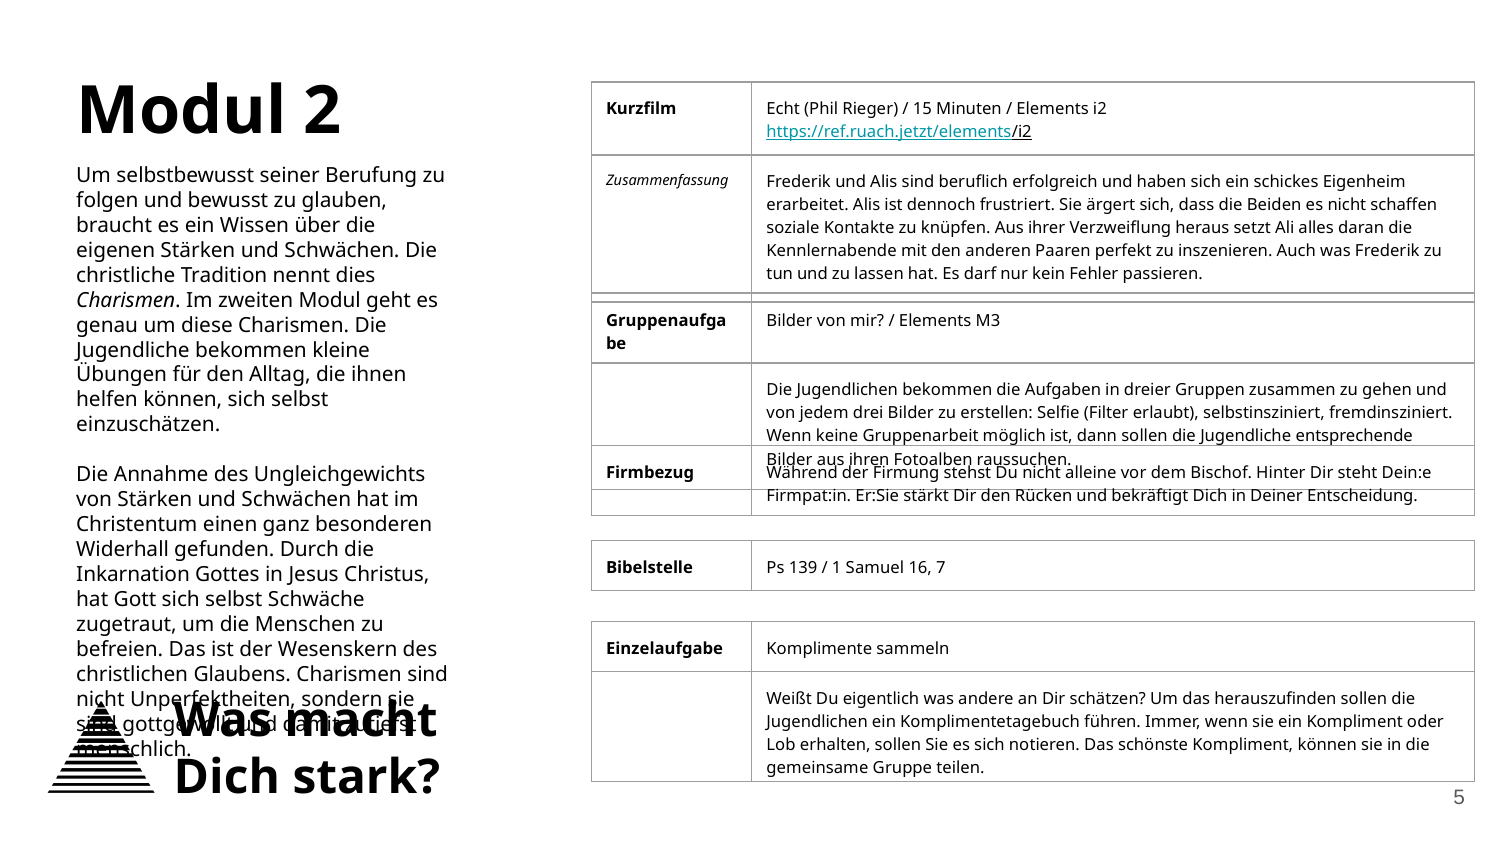

Modul 2
| Kurzfilm | Echt (Phil Rieger) / 15 Minuten / Elements i2 https://ref.ruach.jetzt/elements/i2 |
| --- | --- |
| Zusammenfassung | Frederik und Alis sind beruflich erfolgreich und haben sich ein schickes Eigenheim erarbeitet. Alis ist dennoch frustriert. Sie ärgert sich, dass die Beiden es nicht schaffen soziale Kontakte zu knüpfen. Aus ihrer Verzweiflung heraus setzt Ali alles daran die Kennlernabende mit den anderen Paaren perfekt zu inszenieren. Auch was Frederik zu tun und zu lassen hat. Es darf nur kein Fehler passieren. |
Um selbstbewusst seiner Berufung zu folgen und bewusst zu glauben, braucht es ein Wissen über die eigenen Stärken und Schwächen. Die christliche Tradition nennt dies Charismen. Im zweiten Modul geht es genau um diese Charismen. Die Jugendliche bekommen kleine Übungen für den Alltag, die ihnen helfen können, sich selbst einzuschätzen.
Die Annahme des Ungleichgewichts von Stärken und Schwächen hat im Christentum einen ganz besonderen Widerhall gefunden. Durch die Inkarnation Gottes in Jesus Christus, hat Gott sich selbst Schwäche zugetraut, um die Menschen zu befreien. Das ist der Wesenskern des christlichen Glaubens. Charismen sind nicht Unperfektheiten, sondern sie sind gottgewollt und damit zutiefst menschlich.
| Gruppenaufgabe | Bilder von mir? / Elements M3 |
| --- | --- |
| | Die Jugendlichen bekommen die Aufgaben in dreier Gruppen zusammen zu gehen und von jedem drei Bilder zu erstellen: Selfie (Filter erlaubt), selbstinsziniert, fremdinsziniert. Wenn keine Gruppenarbeit möglich ist, dann sollen die Jugendliche entsprechende Bilder aus ihren Fotoalben raussuchen. |
| Firmbezug | Während der Firmung stehst Du nicht alleine vor dem Bischof. Hinter Dir steht Dein:e Firmpat:in. Er:Sie stärkt Dir den Rücken und bekräftigt Dich in Deiner Entscheidung. |
| --- | --- |
| Bibelstelle | Ps 139 / 1 Samuel 16, 7 |
| --- | --- |
| Einzelaufgabe | Komplimente sammeln |
| --- | --- |
| | Weißt Du eigentlich was andere an Dir schätzen? Um das herauszufinden sollen die Jugendlichen ein Komplimentetagebuch führen. Immer, wenn sie ein Kompliment oder Lob erhalten, sollen Sie es sich notieren. Das schönste Kompliment, können sie in die gemeinsame Gruppe teilen. |
Was macht Dich stark?